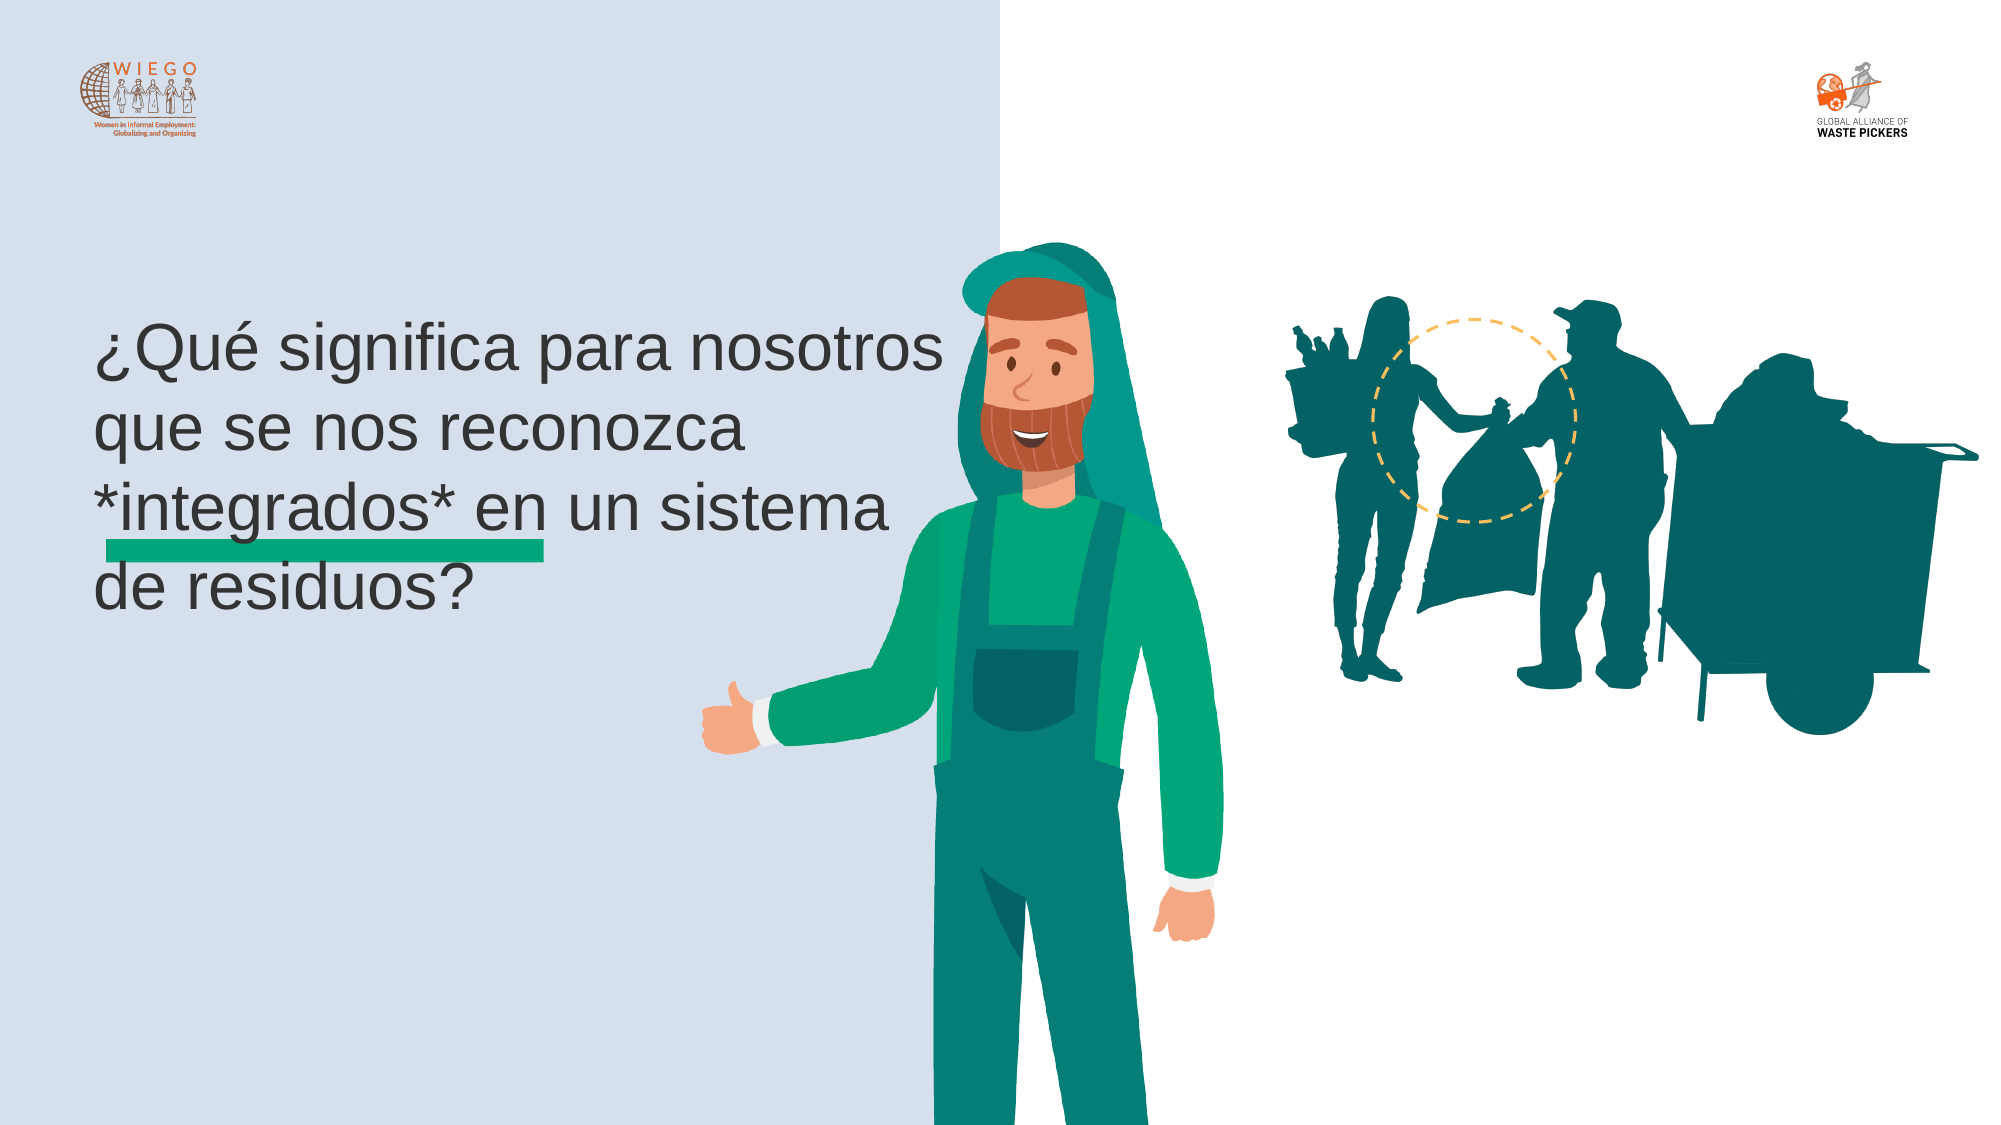

¿Qué significa para nosotros que se nos reconozca
*integrados* en un sistema de residuos?